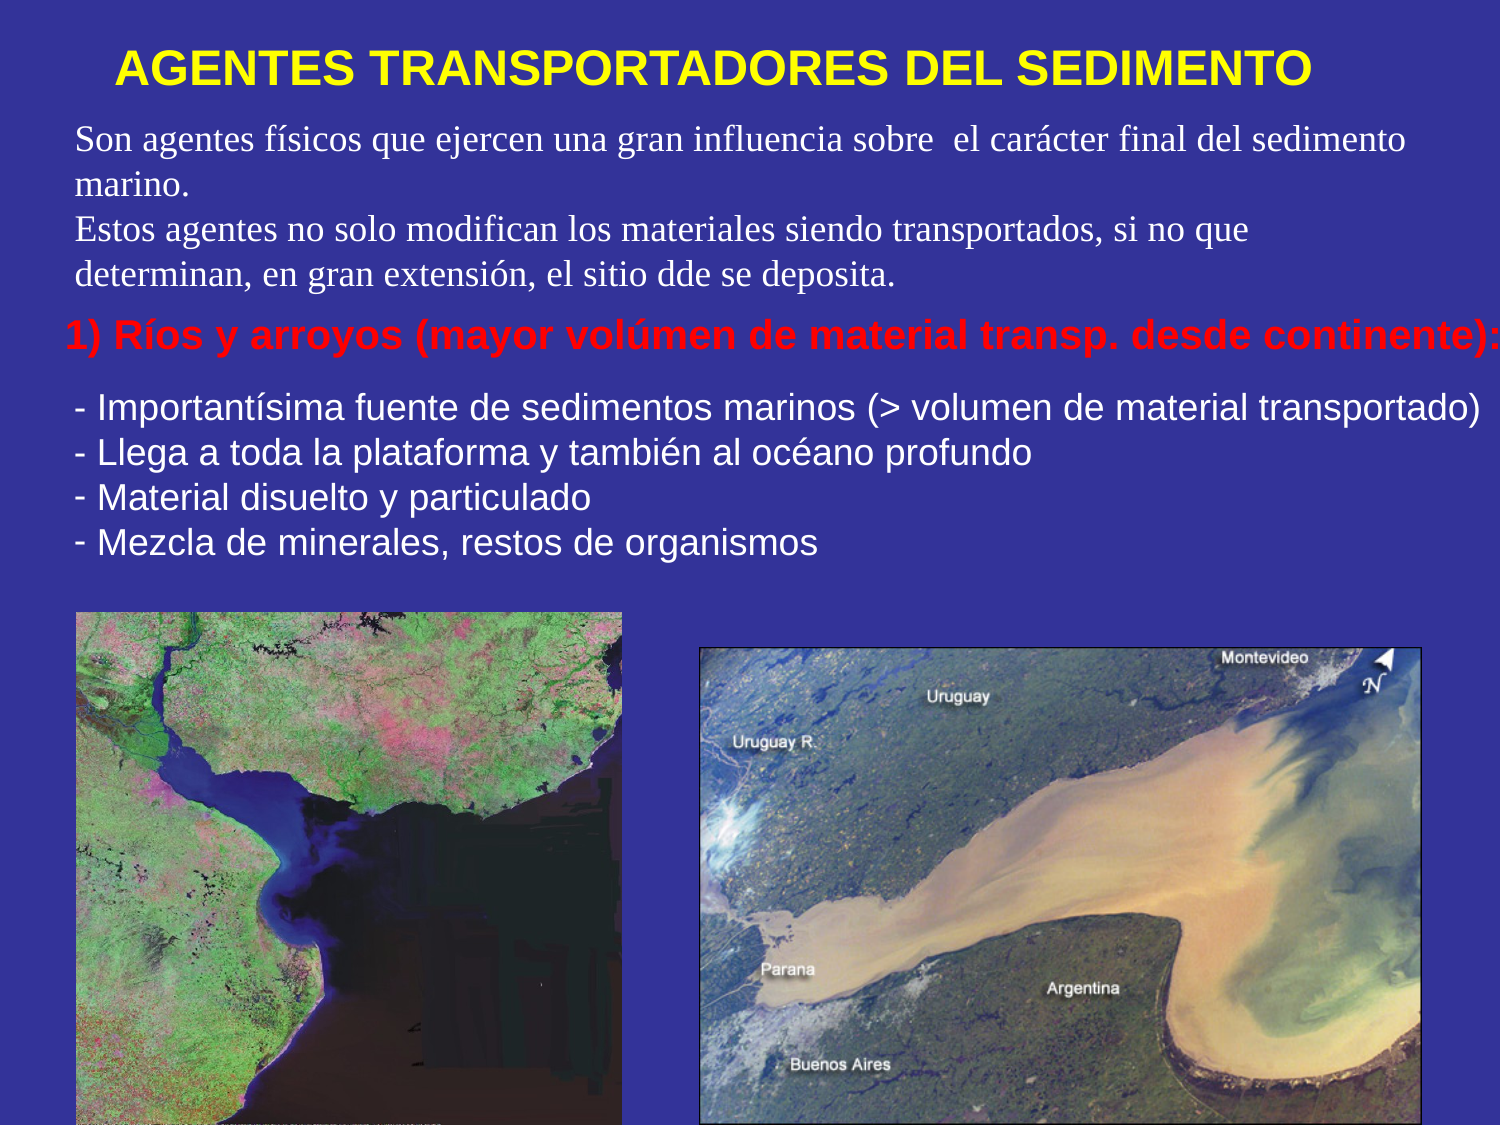

AGENTES TRANSPORTADORES DEL SEDIMENTO
Son agentes físicos que ejercen una gran influencia sobre el carácter final del sedimento marino.
Estos agentes no solo modifican los materiales siendo transportados, si no que determinan, en gran extensión, el sitio dde se deposita.
1) Ríos y arroyos (mayor volúmen de material transp. desde continente):
- Importantísima fuente de sedimentos marinos (> volumen de material transportado)
- Llega a toda la plataforma y también al océano profundo
 Material disuelto y particulado
 Mezcla de minerales, restos de organismos